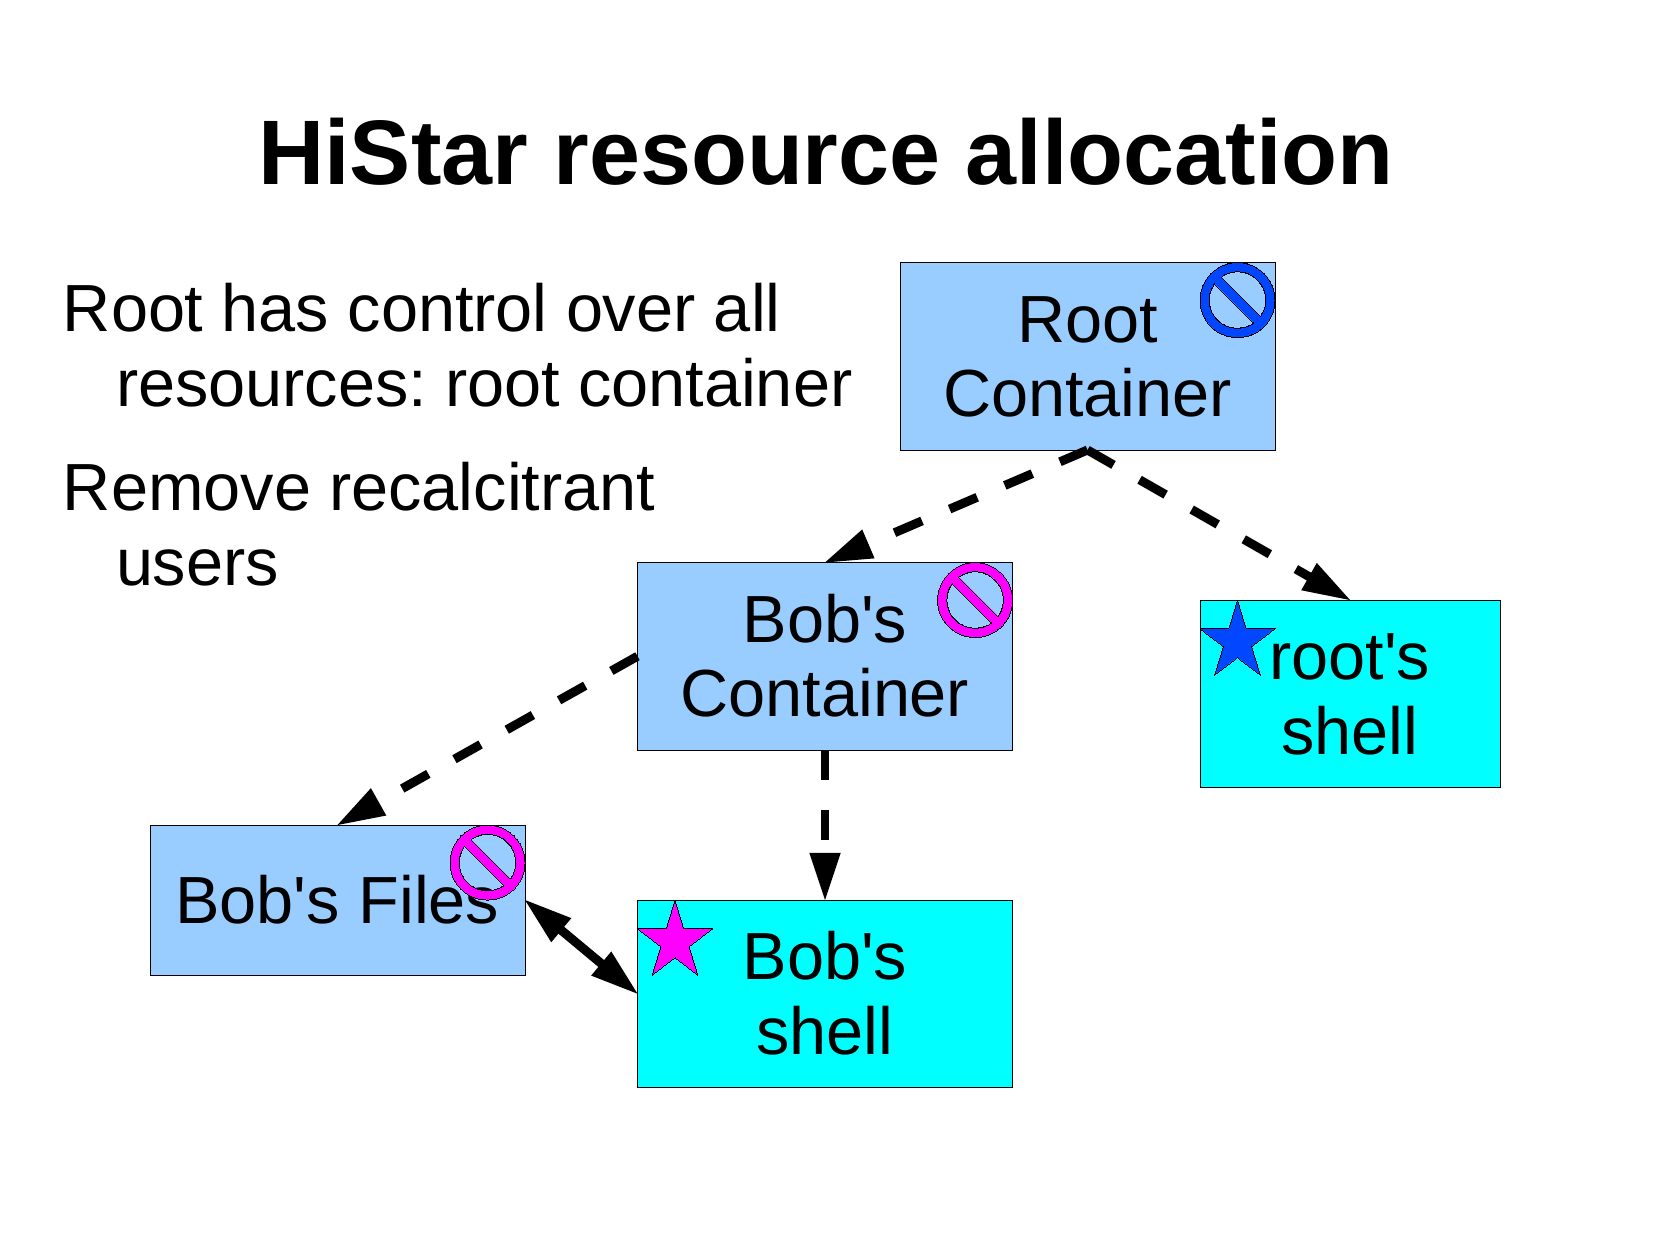

# HiStar resource allocation
Root
Container
Root has control over all resources: root container
Remove recalcitrant
users
Bob's
Container
root's
shell
Bob's Files
Bob's
shell